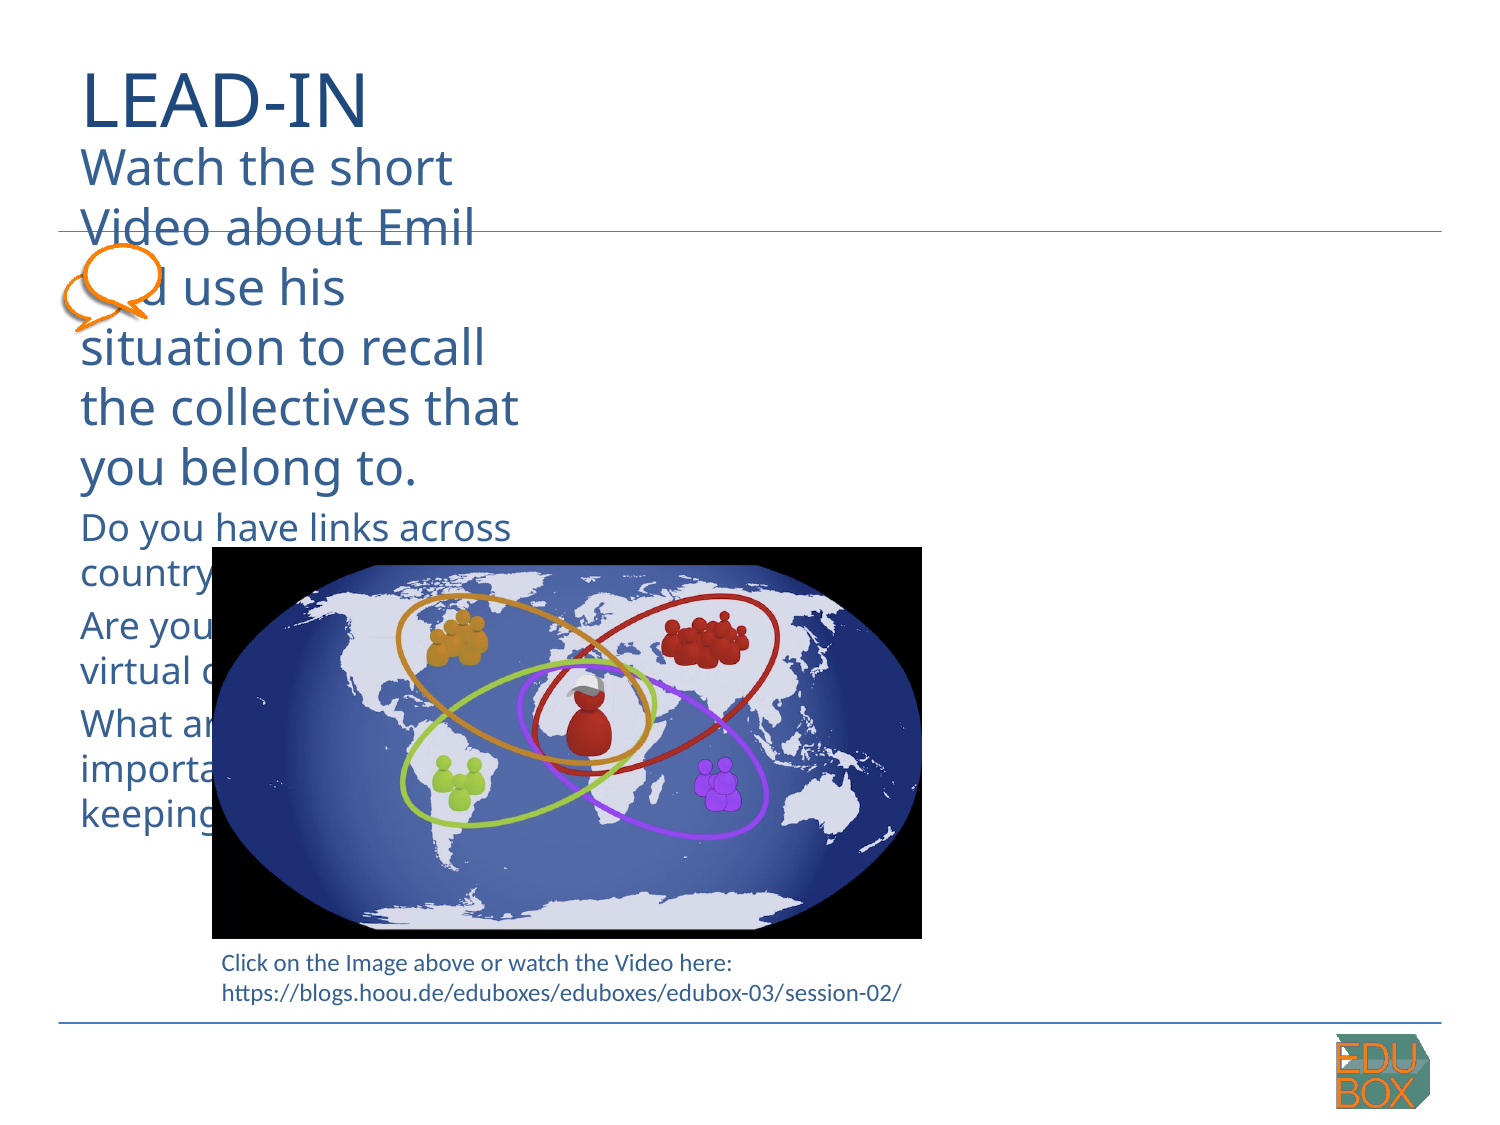

# LEAD-IN
Watch the short Video about Emil and use his situation to recall the collectives that you belong to.
Do you have links across country borders?
Are you a member of any virtual communities?
What are the most important means of keeping in touch?
Click on the Image above or watch the Video here:
https://blogs.hoou.de/eduboxes/eduboxes/edubox-03/session-02/